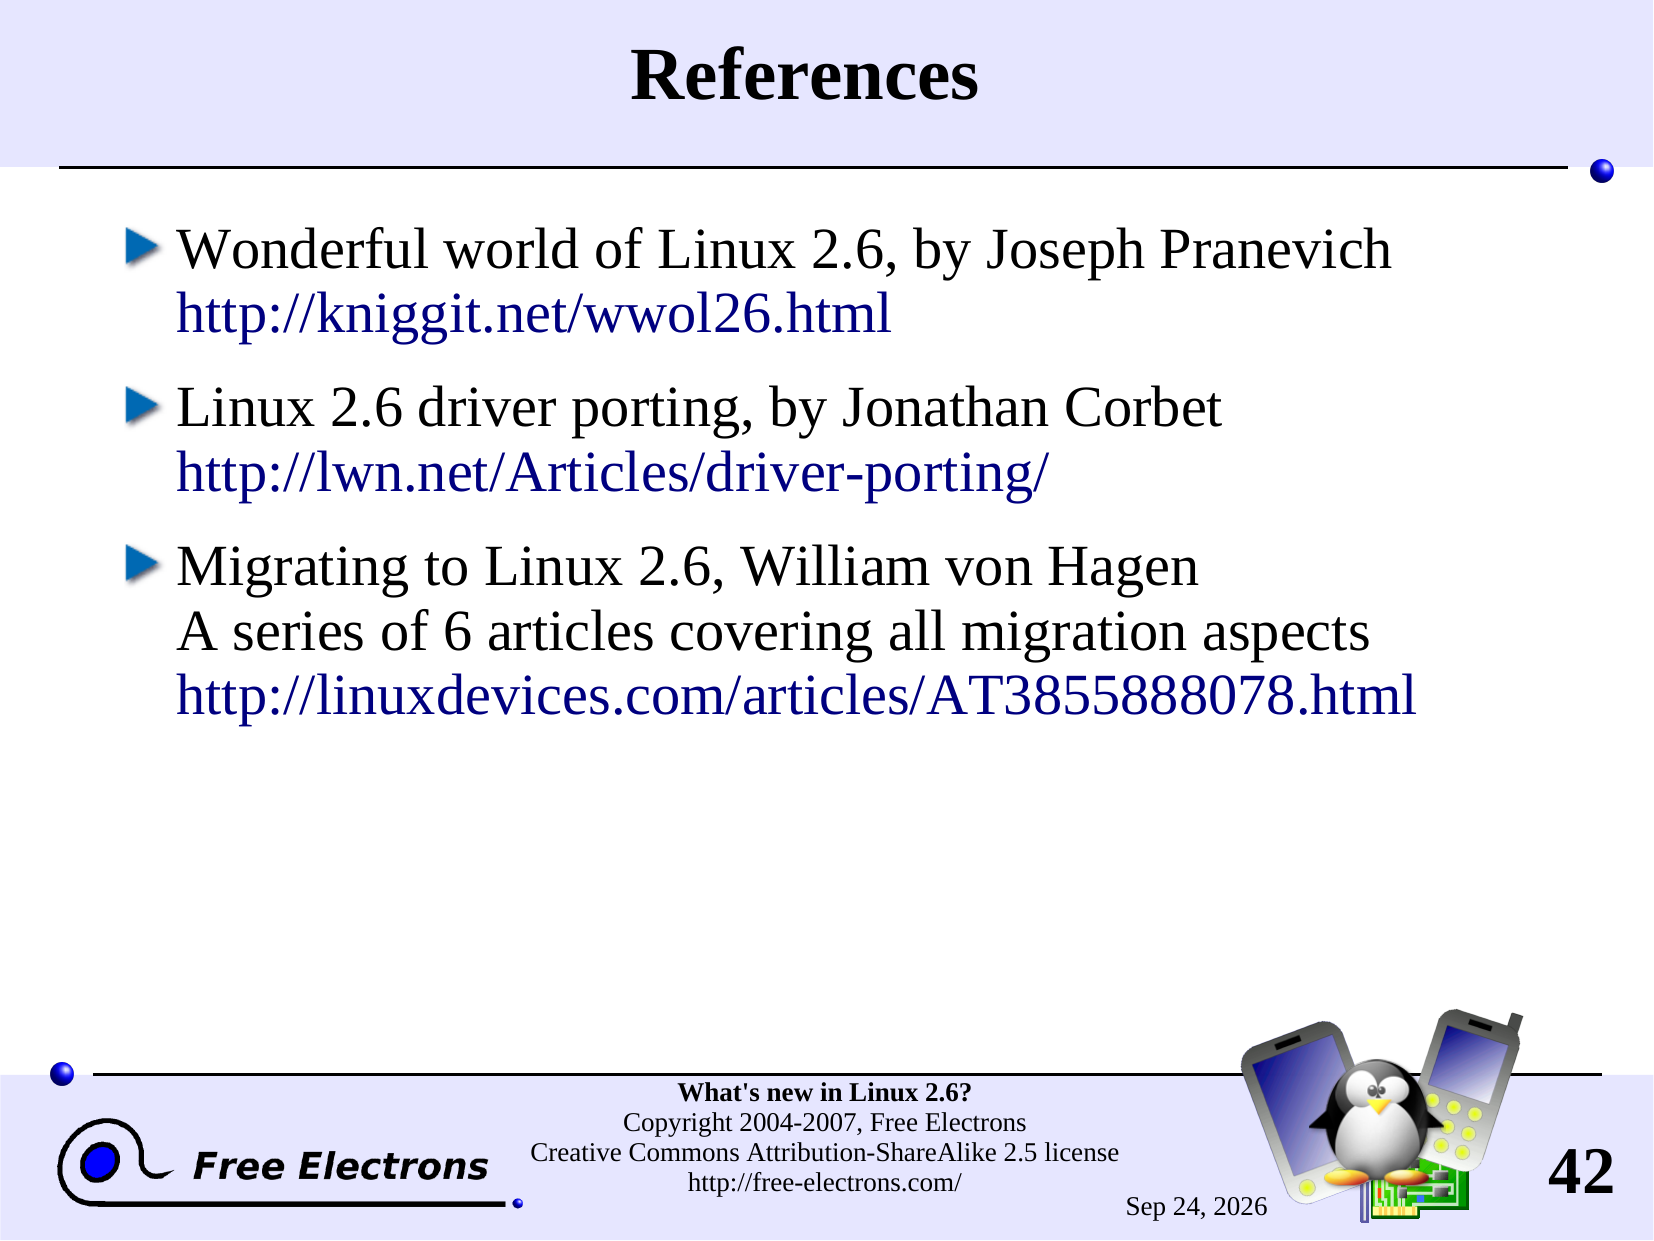

# References
Wonderful world of Linux 2.6, by Joseph Pranevich
http://kniggit.net/wwol26.html
Linux 2.6 driver porting, by Jonathan Corbethttp://lwn.net/Articles/driver-porting/
Migrating to Linux 2.6, William von Hagen
A series of 6 articles covering all migration aspects
http://linuxdevices.com/articles/AT3855888078.html